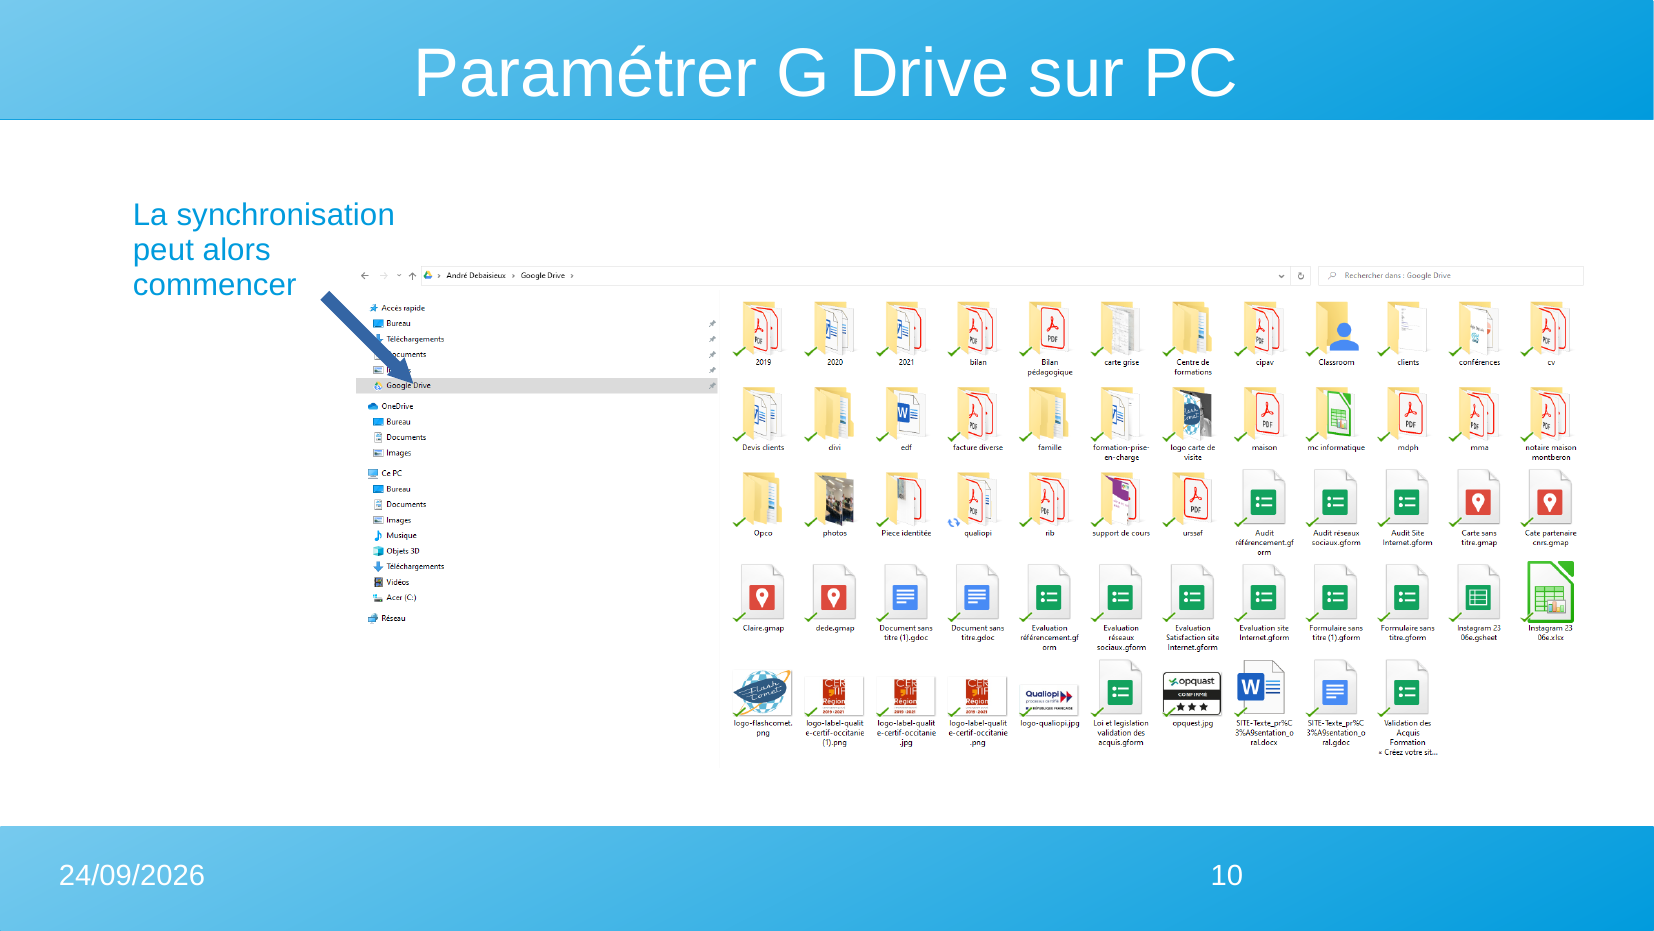

# Paramétrer G Drive sur PC
La synchronisation peut alors commencer